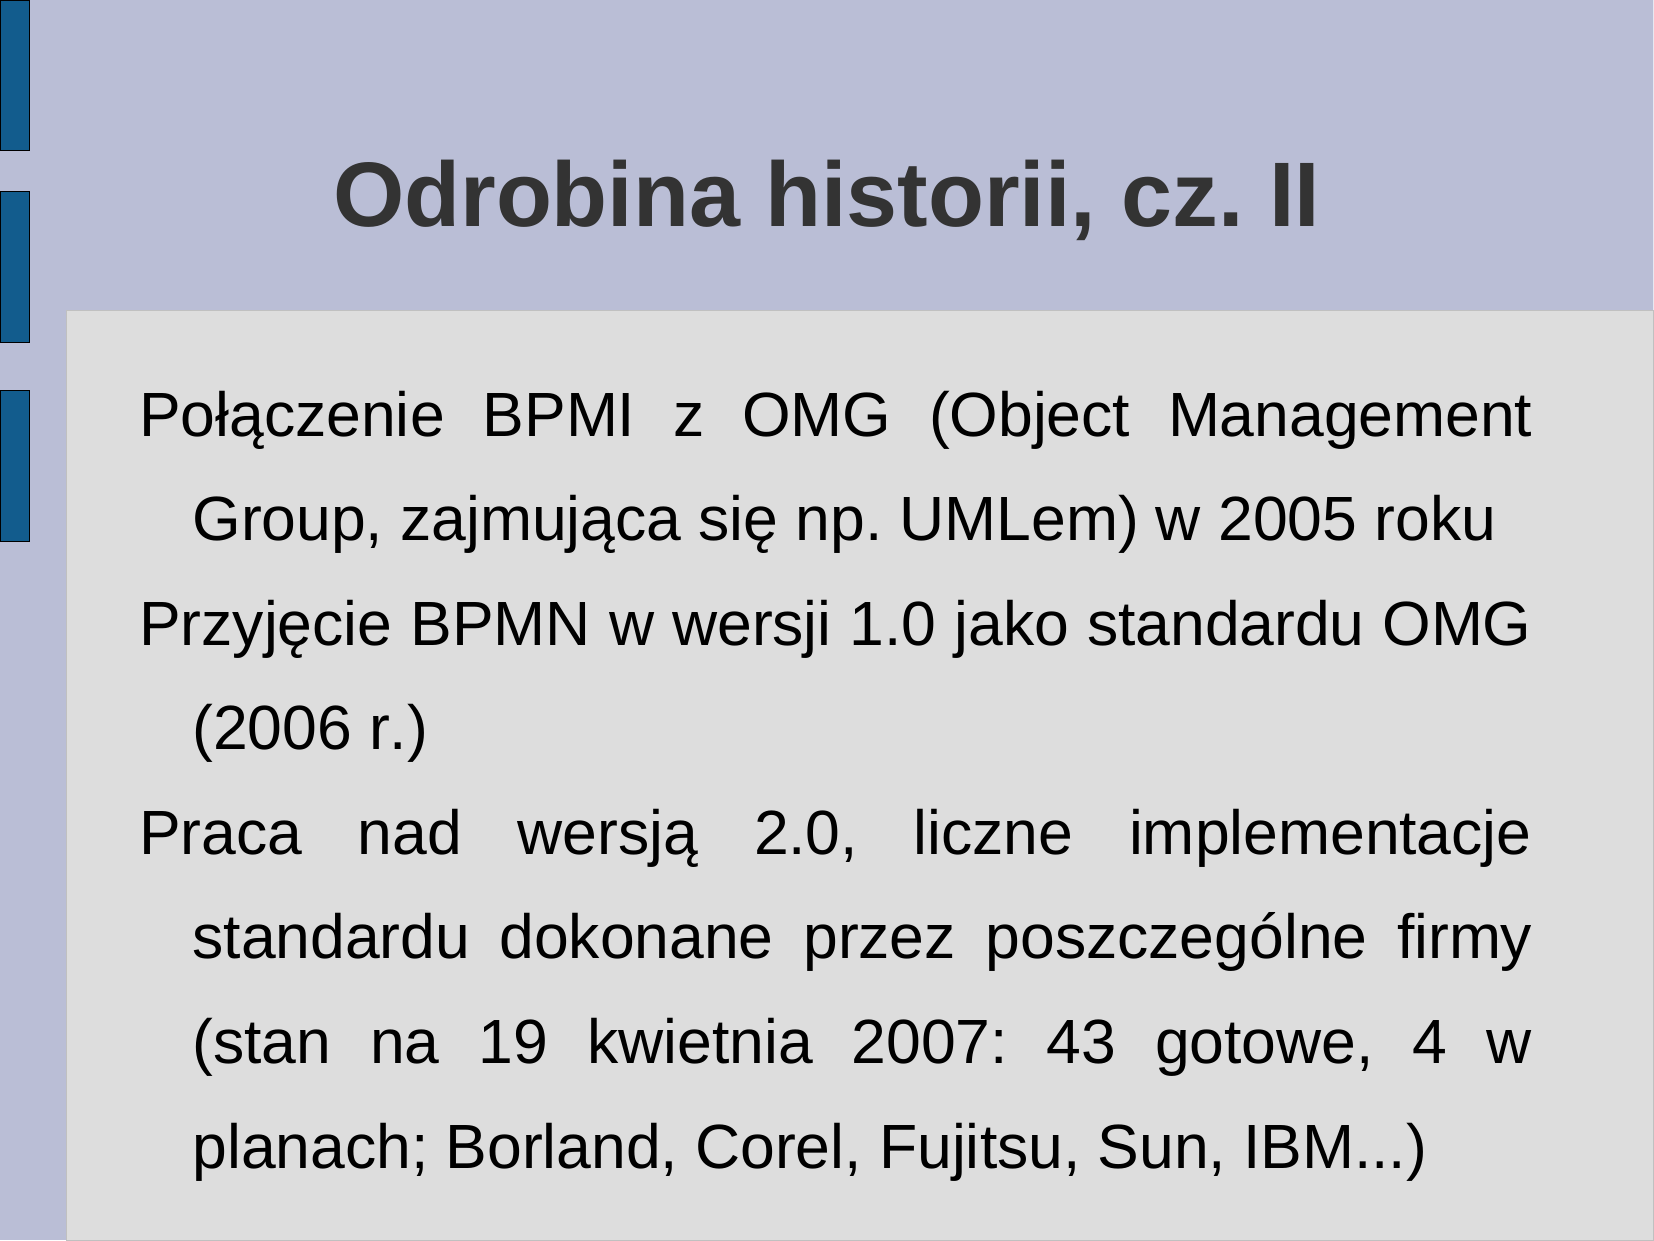

# Odrobina historii, cz. II
Połączenie BPMI z OMG (Object Management Group, zajmująca się np. UMLem) w 2005 roku
Przyjęcie BPMN w wersji 1.0 jako standardu OMG (2006 r.)
Praca nad wersją 2.0, liczne implementacje standardu dokonane przez poszczególne firmy (stan na 19 kwietnia 2007: 43 gotowe, 4 w planach; Borland, Corel, Fujitsu, Sun, IBM...)